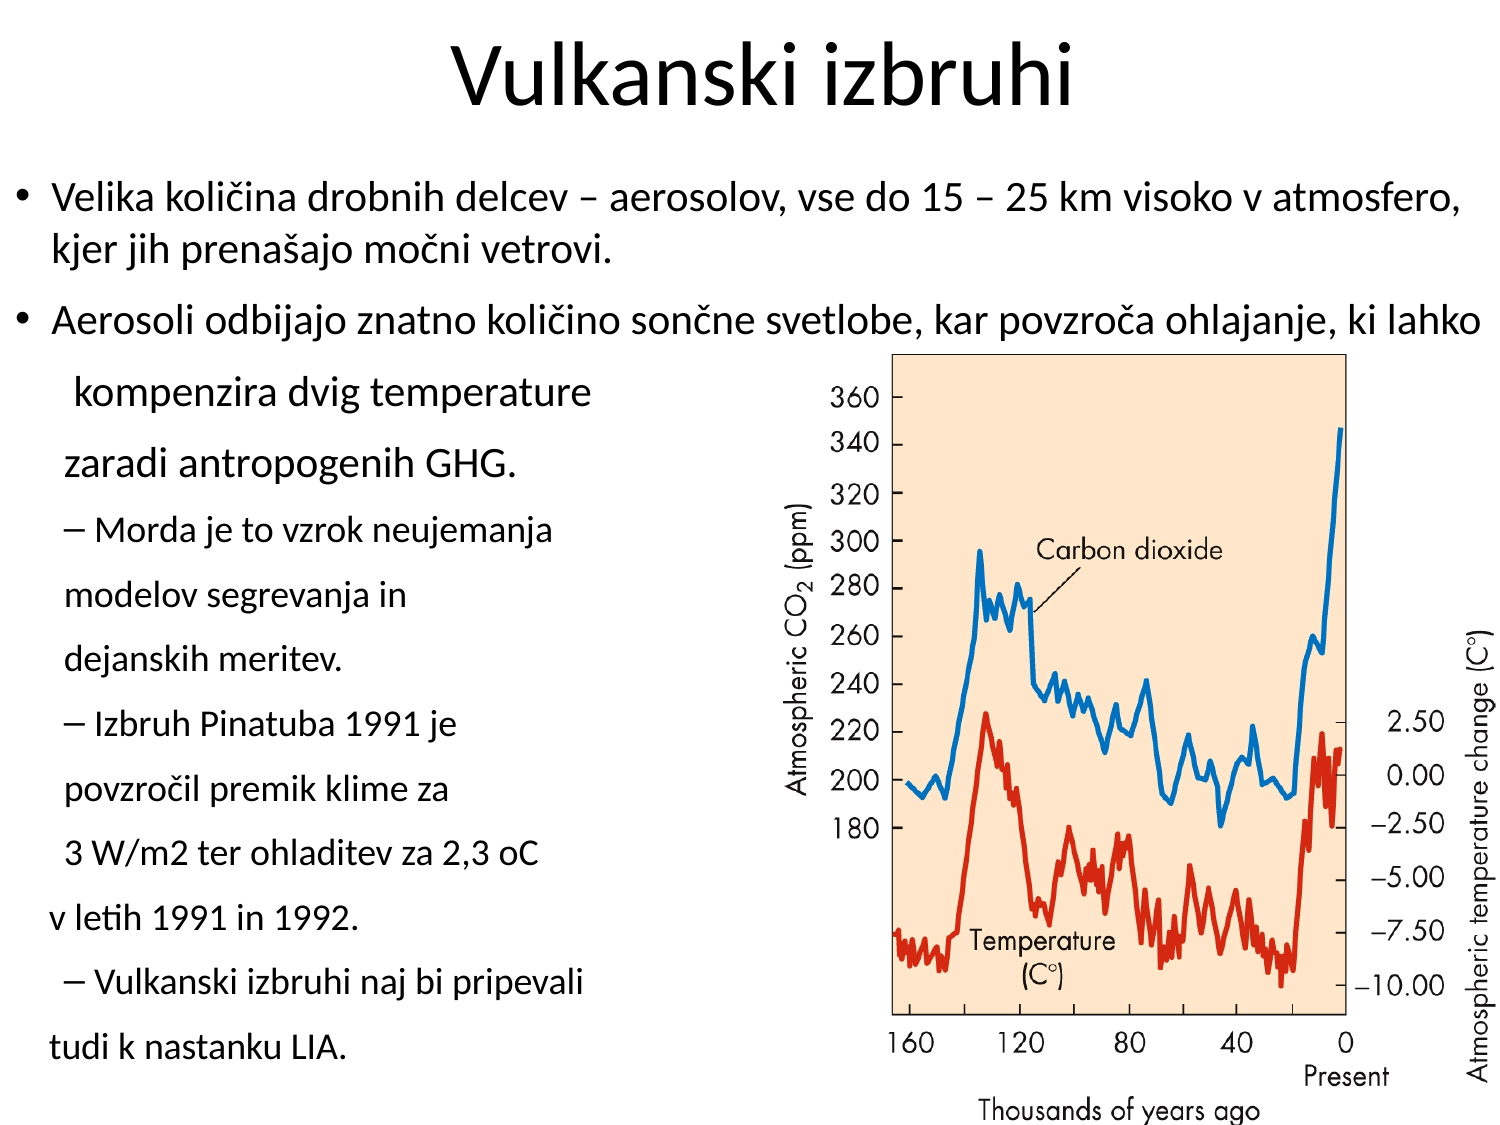

# Vulkanski izbruhi
Velika količina drobnih delcev – aerosolov, vse do 15 – 25 km visoko v atmosfero, kjer jih prenašajo močni vetrovi.
Aerosoli odbijajo znatno količino sončne svetlobe, kar povzroča ohlajanje, ki lahko
	 kompenzira dvig temperature
	zaradi antropogenih GHG.
Morda je to vzrok neujemanja
	modelov segrevanja in
	dejanskih meritev.
Izbruh Pinatuba 1991 je
	povzročil premik klime za
	3 W/m2 ter ohladitev za 2,3 oC
 v letih 1991 in 1992.
Vulkanski izbruhi naj bi pripevali
 tudi k nastanku LIA.